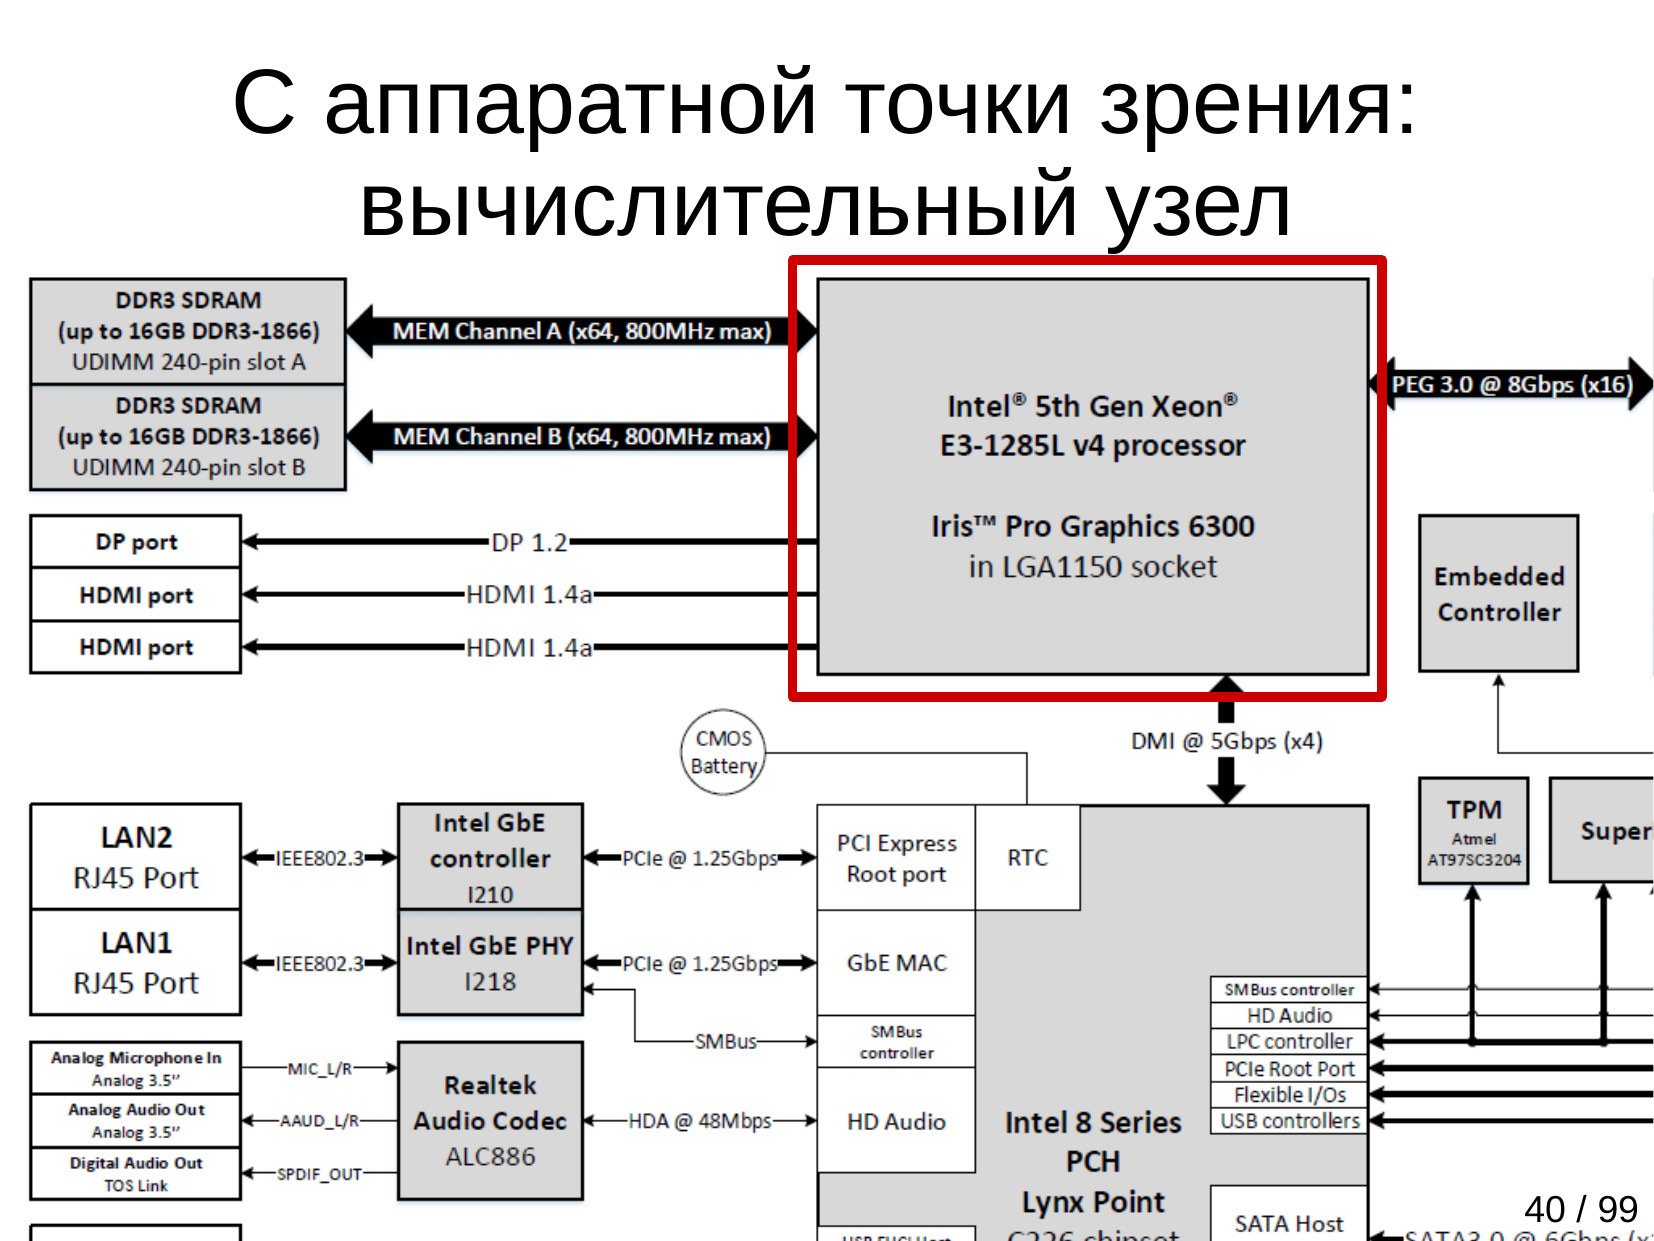

# С аппаратной точки зрения: вычислительный узел